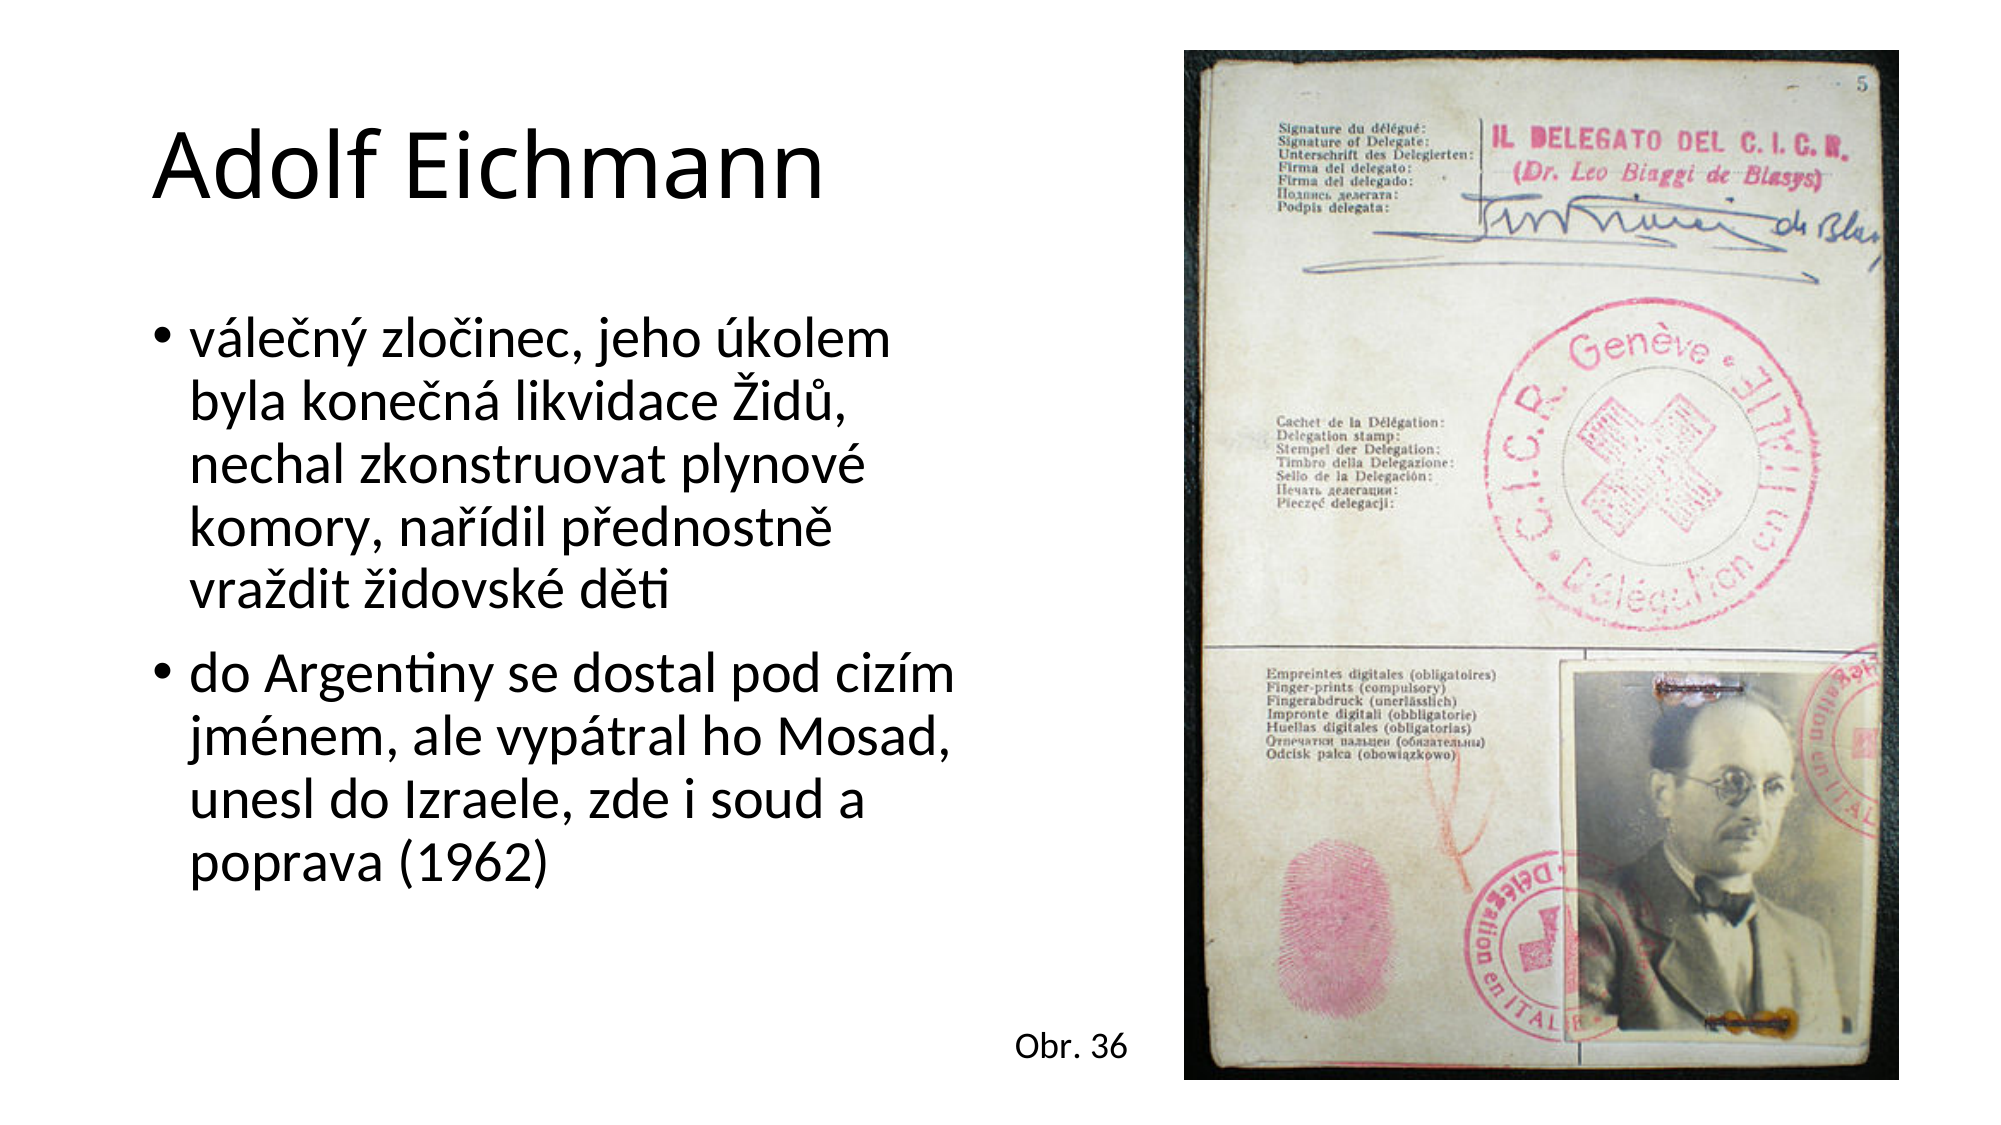

# Adolf Eichmann
válečný zločinec, jeho úkolem byla konečná likvidace Židů, nechal zkonstruovat plynové komory, nařídil přednostně vraždit židovské děti
do Argentiny se dostal pod cizím jménem, ale vypátral ho Mosad, unesl do Izraele, zde i soud a poprava (1962)
Obr. 36